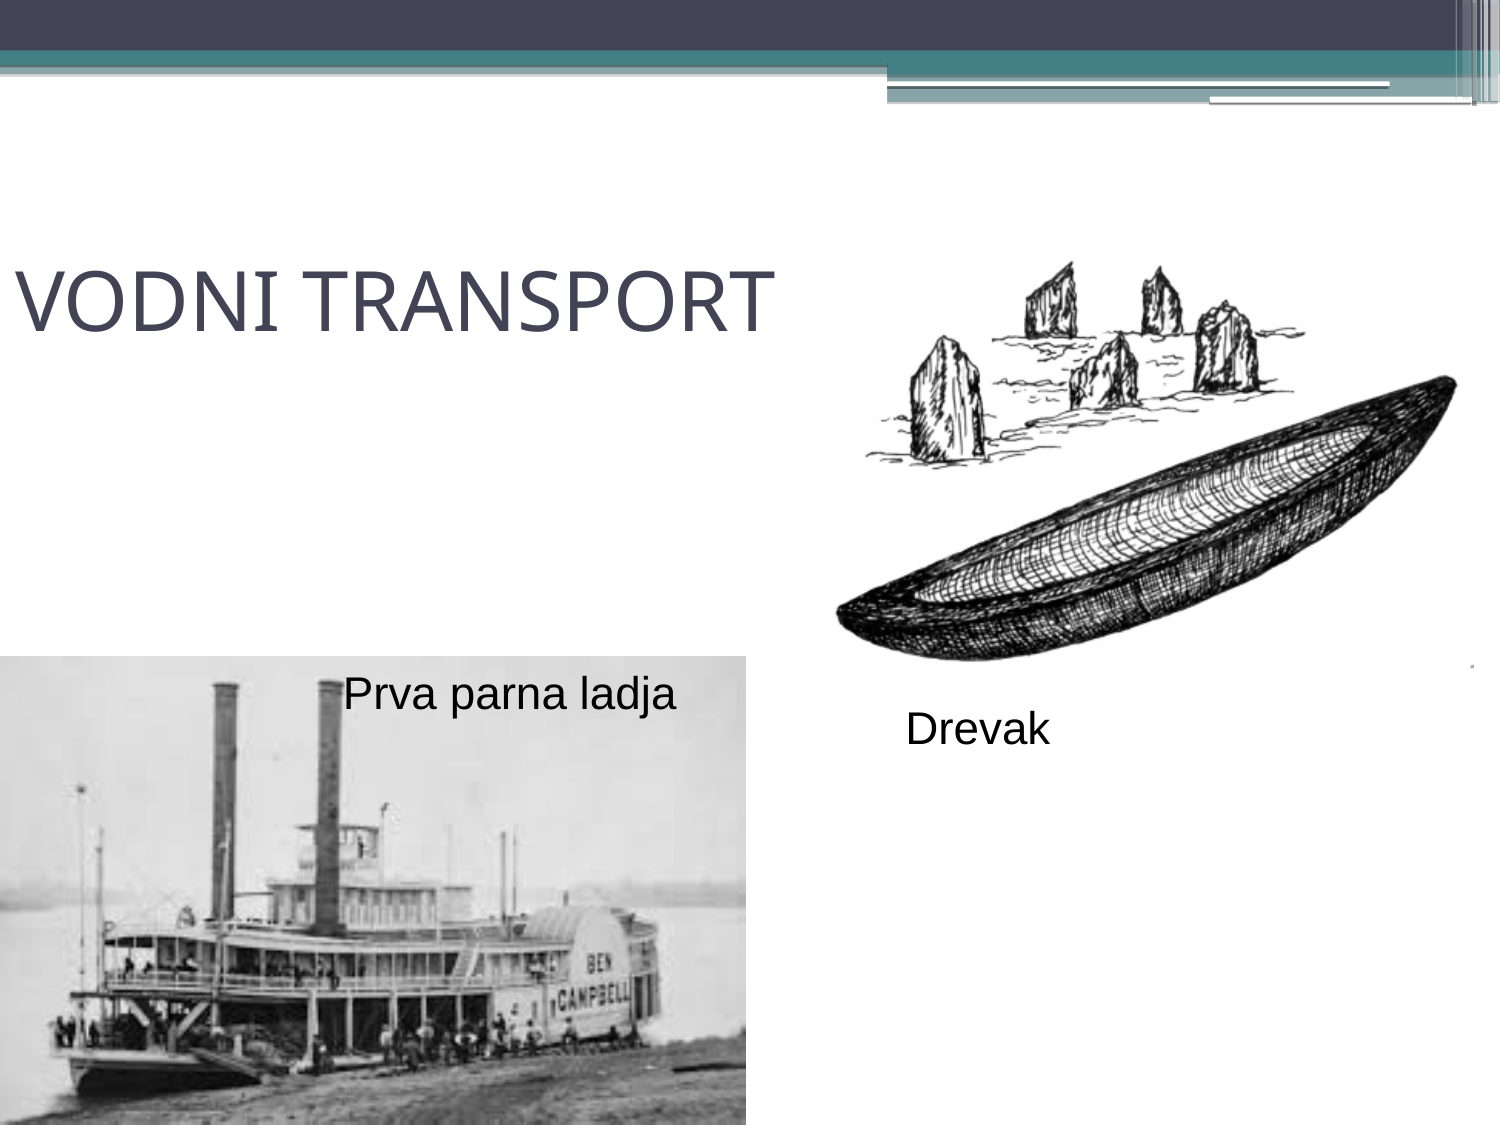

# VODNI TRANSPORT
Prva parna ladja
Drevak